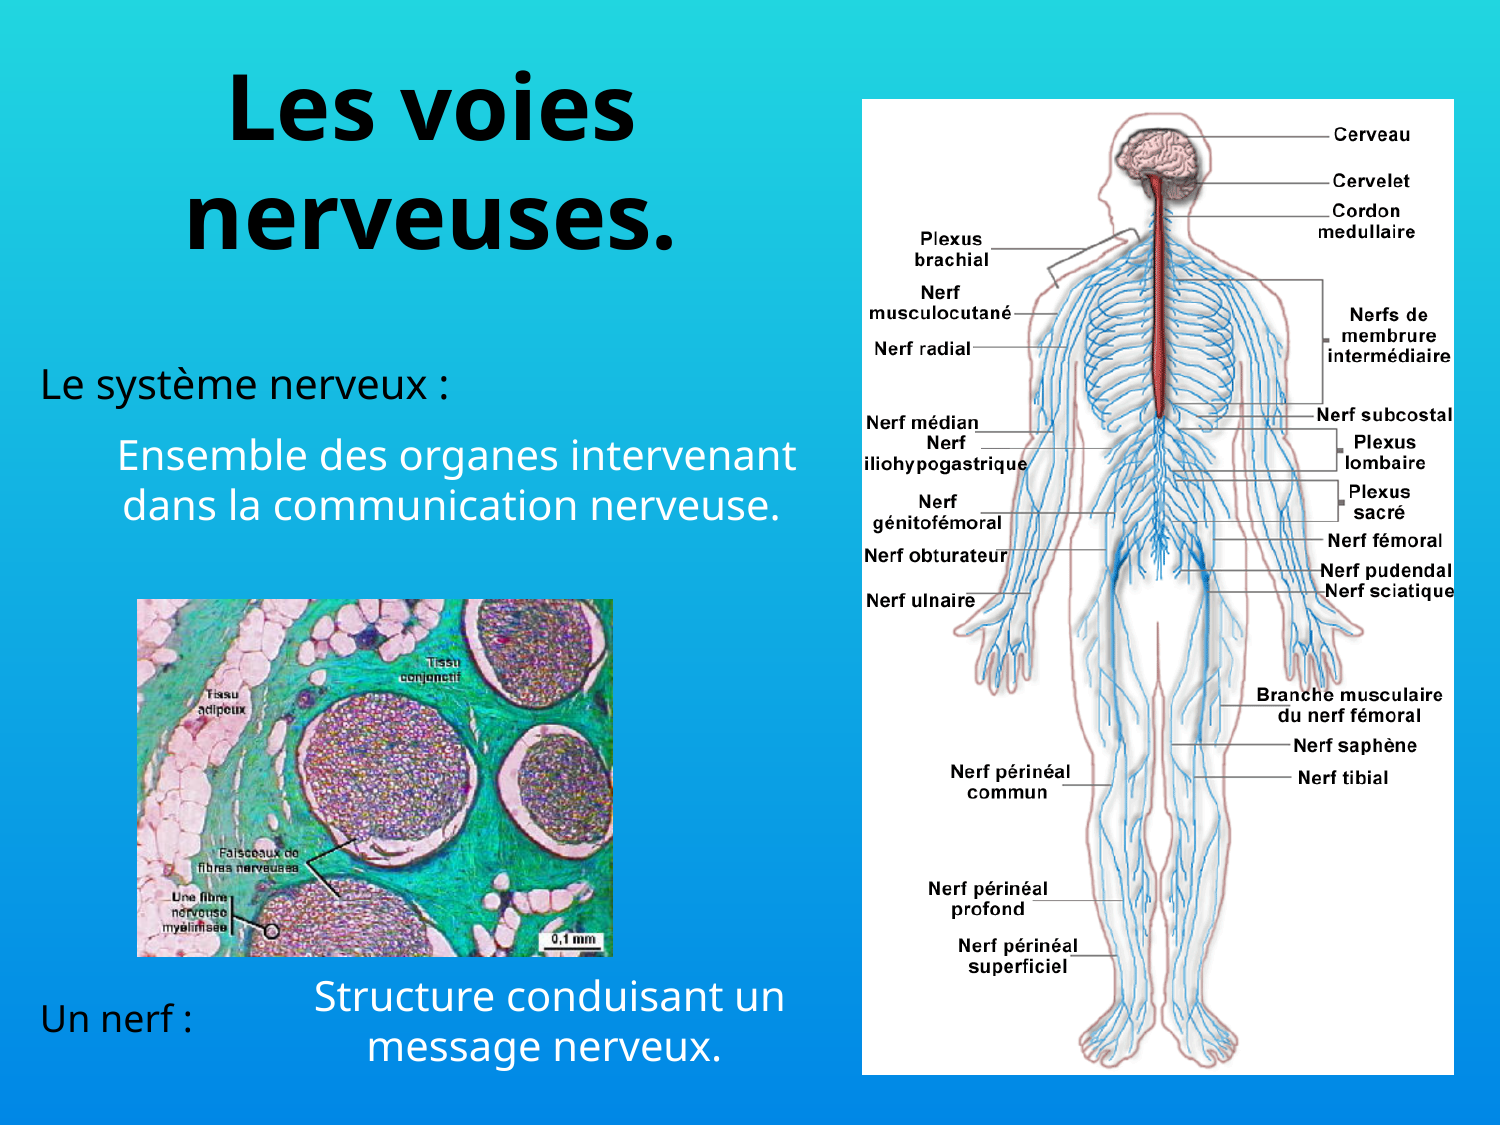

# Les voies nerveuses.
Le système nerveux :
Ensemble des organes intervenant dans la communication nerveuse.
Structure conduisant un message nerveux.
Un nerf :